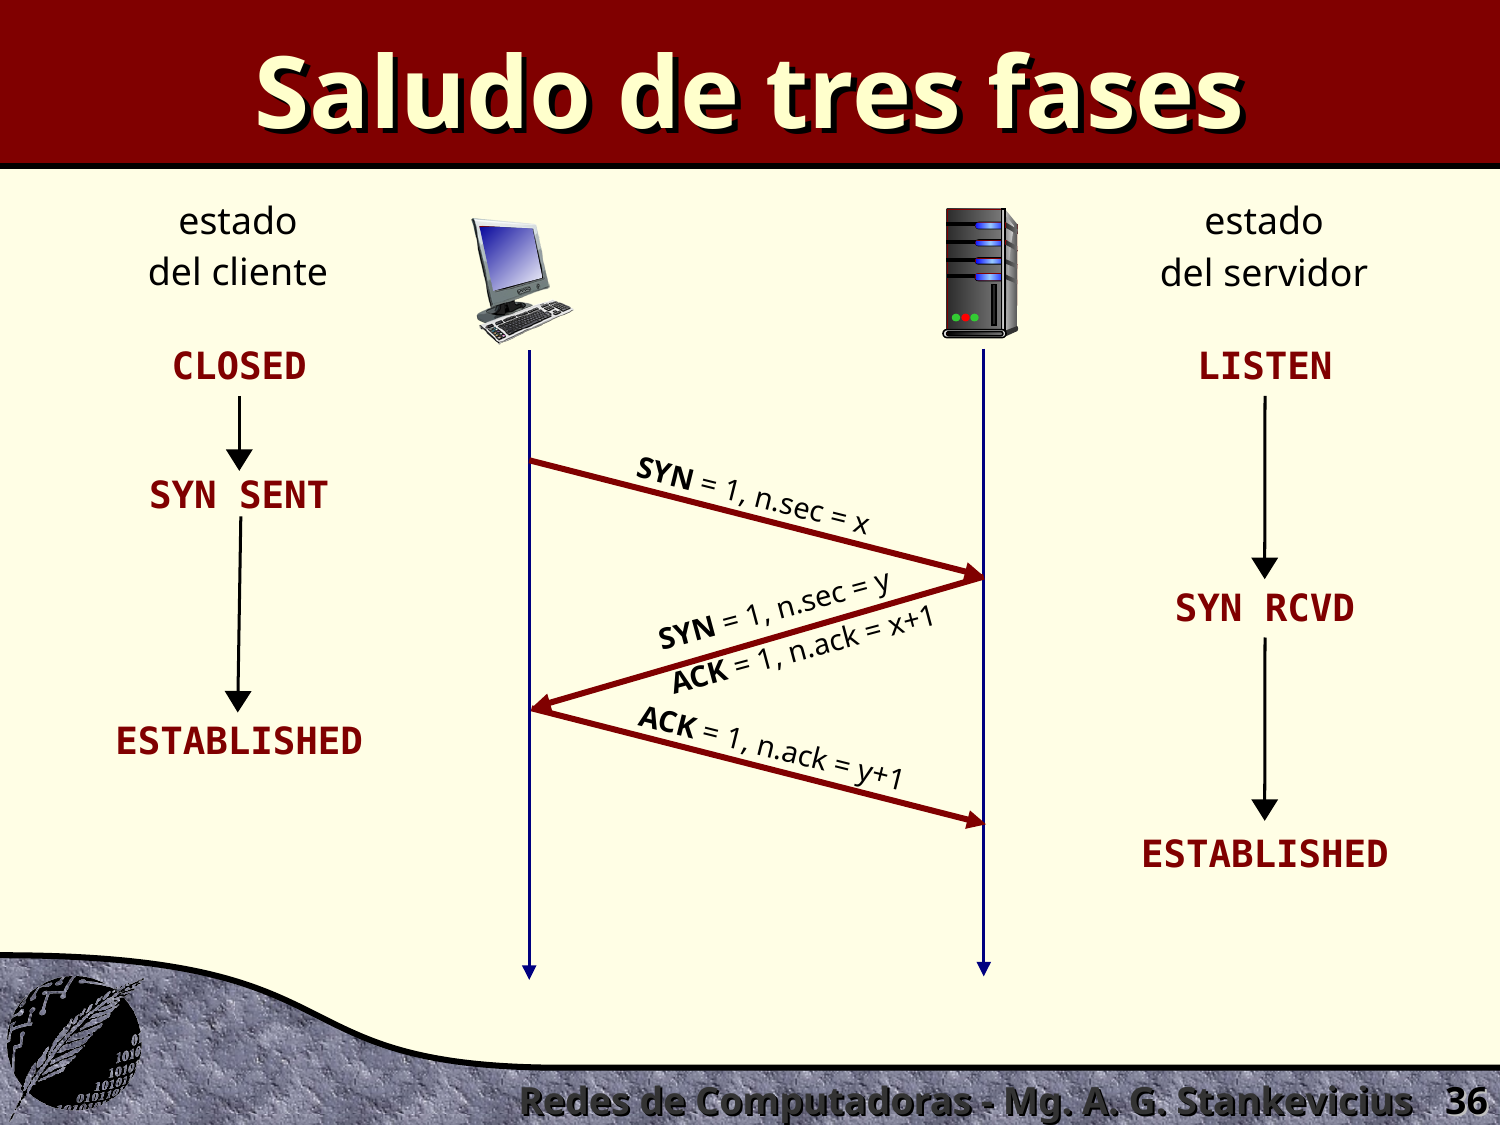

# Saludo de tres fases
estado
del cliente
estado
del servidor
CLOSED
LISTEN
	SYN = 1, n.sec = x
SYN SENT
SYN = 1, n.sec = y
ACK = 1, n.ack = x+1
SYN RCVD
	ACK = 1, n.ack = y+1
ESTABLISHED
ESTABLISHED
36